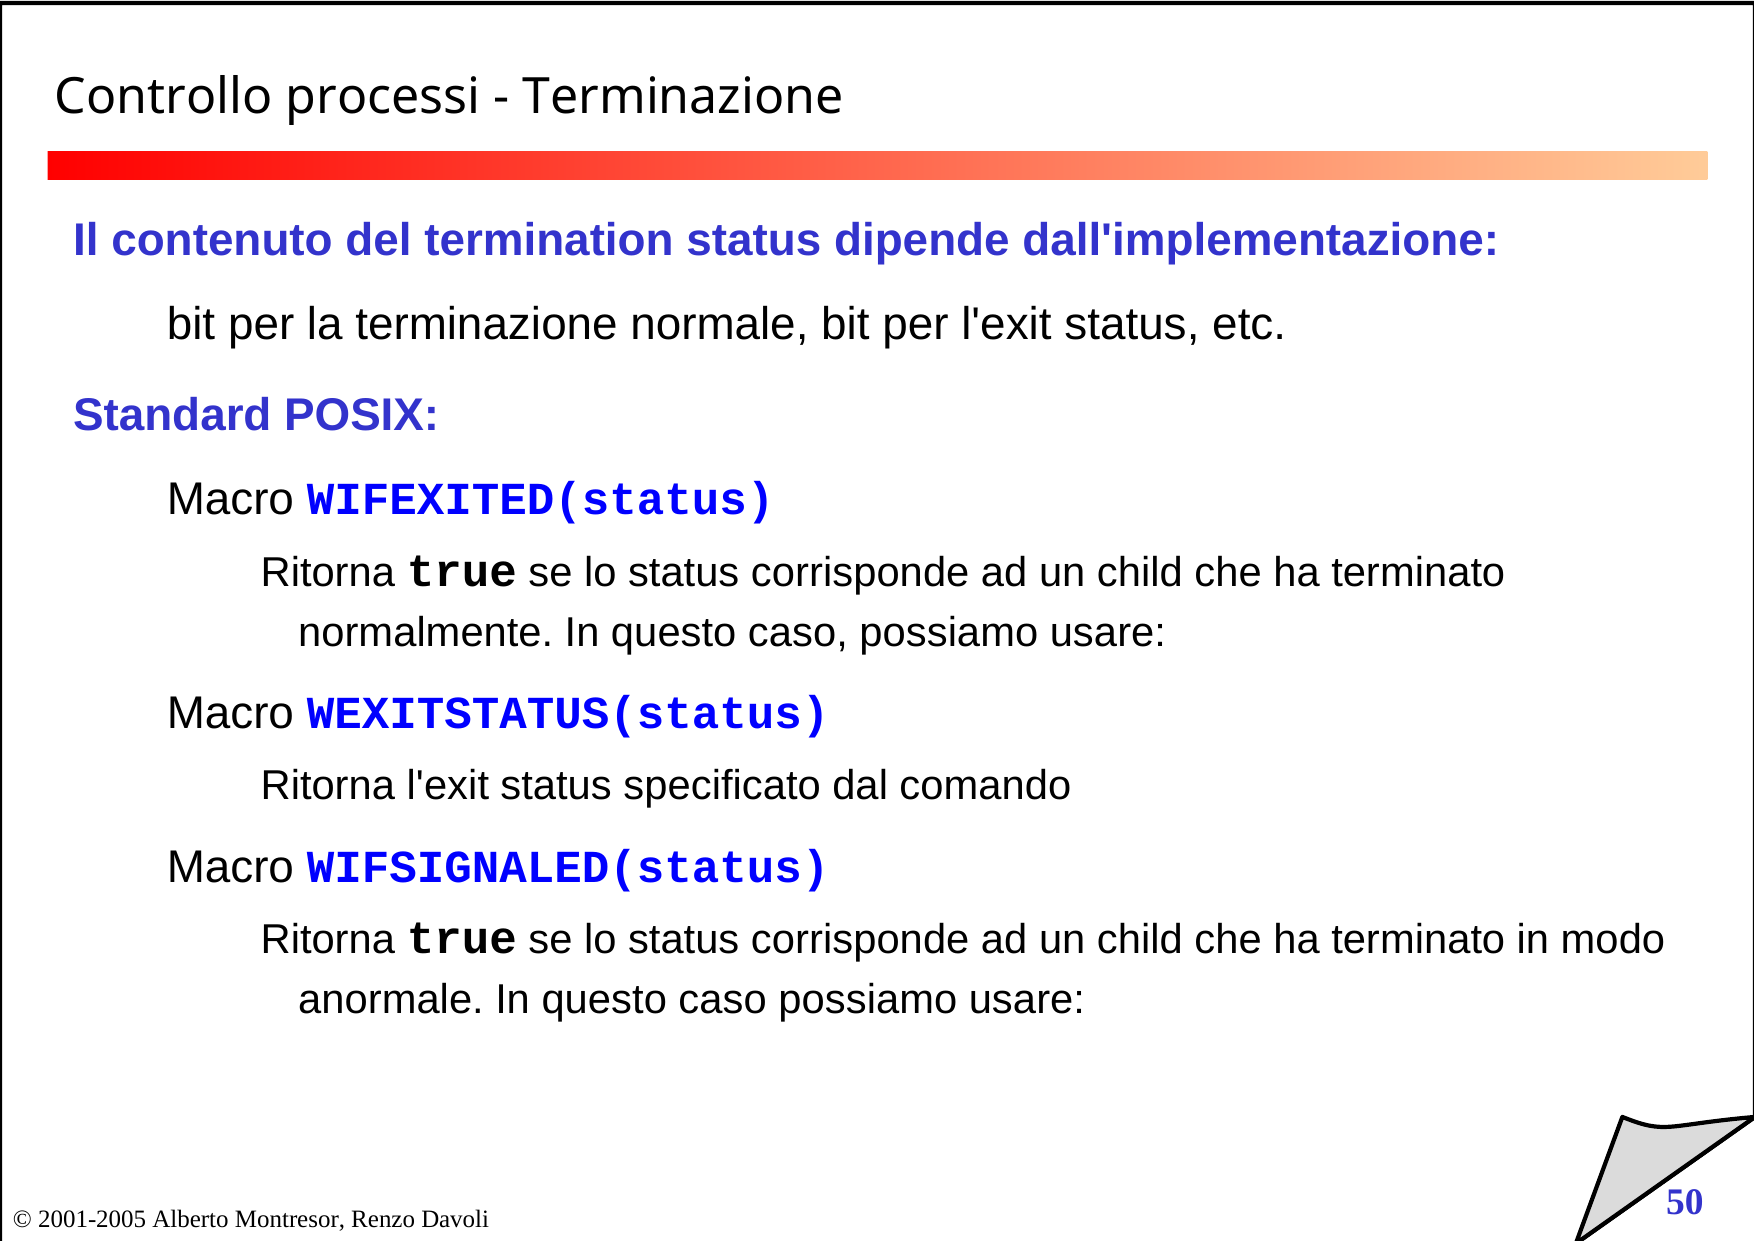

# Controllo processi - Terminazione
Il contenuto del termination status dipende dall'implementazione:
bit per la terminazione normale, bit per l'exit status, etc.
Standard POSIX:
Macro WIFEXITED(status)
Ritorna true se lo status corrisponde ad un child che ha terminato normalmente. In questo caso, possiamo usare:
Macro WEXITSTATUS(status)
Ritorna l'exit status specificato dal comando
Macro WIFSIGNALED(status)
Ritorna true se lo status corrisponde ad un child che ha terminato in modo anormale. In questo caso possiamo usare: